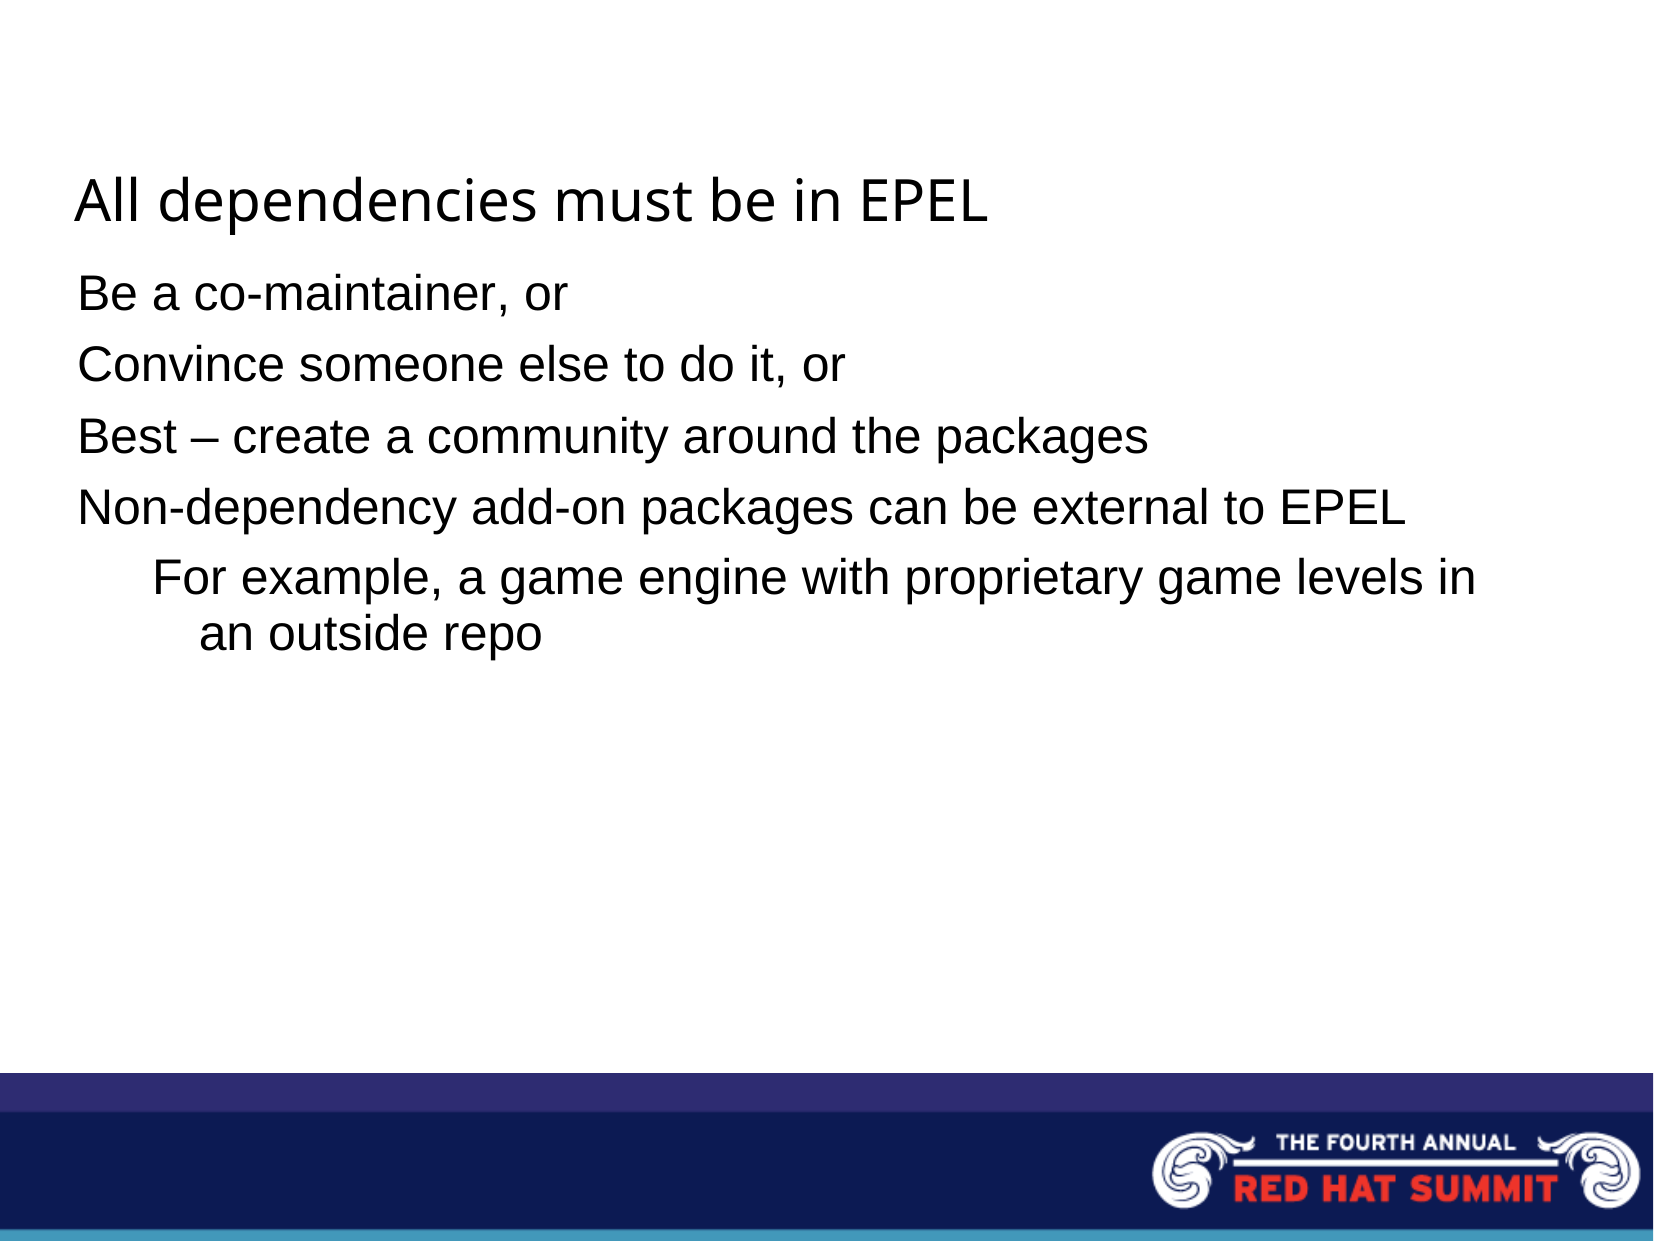

# All dependencies must be in EPEL
Be a co-maintainer, or
Convince someone else to do it, or
Best – create a community around the packages
Non-dependency add-on packages can be external to EPEL
For example, a game engine with proprietary game levels in an outside repo